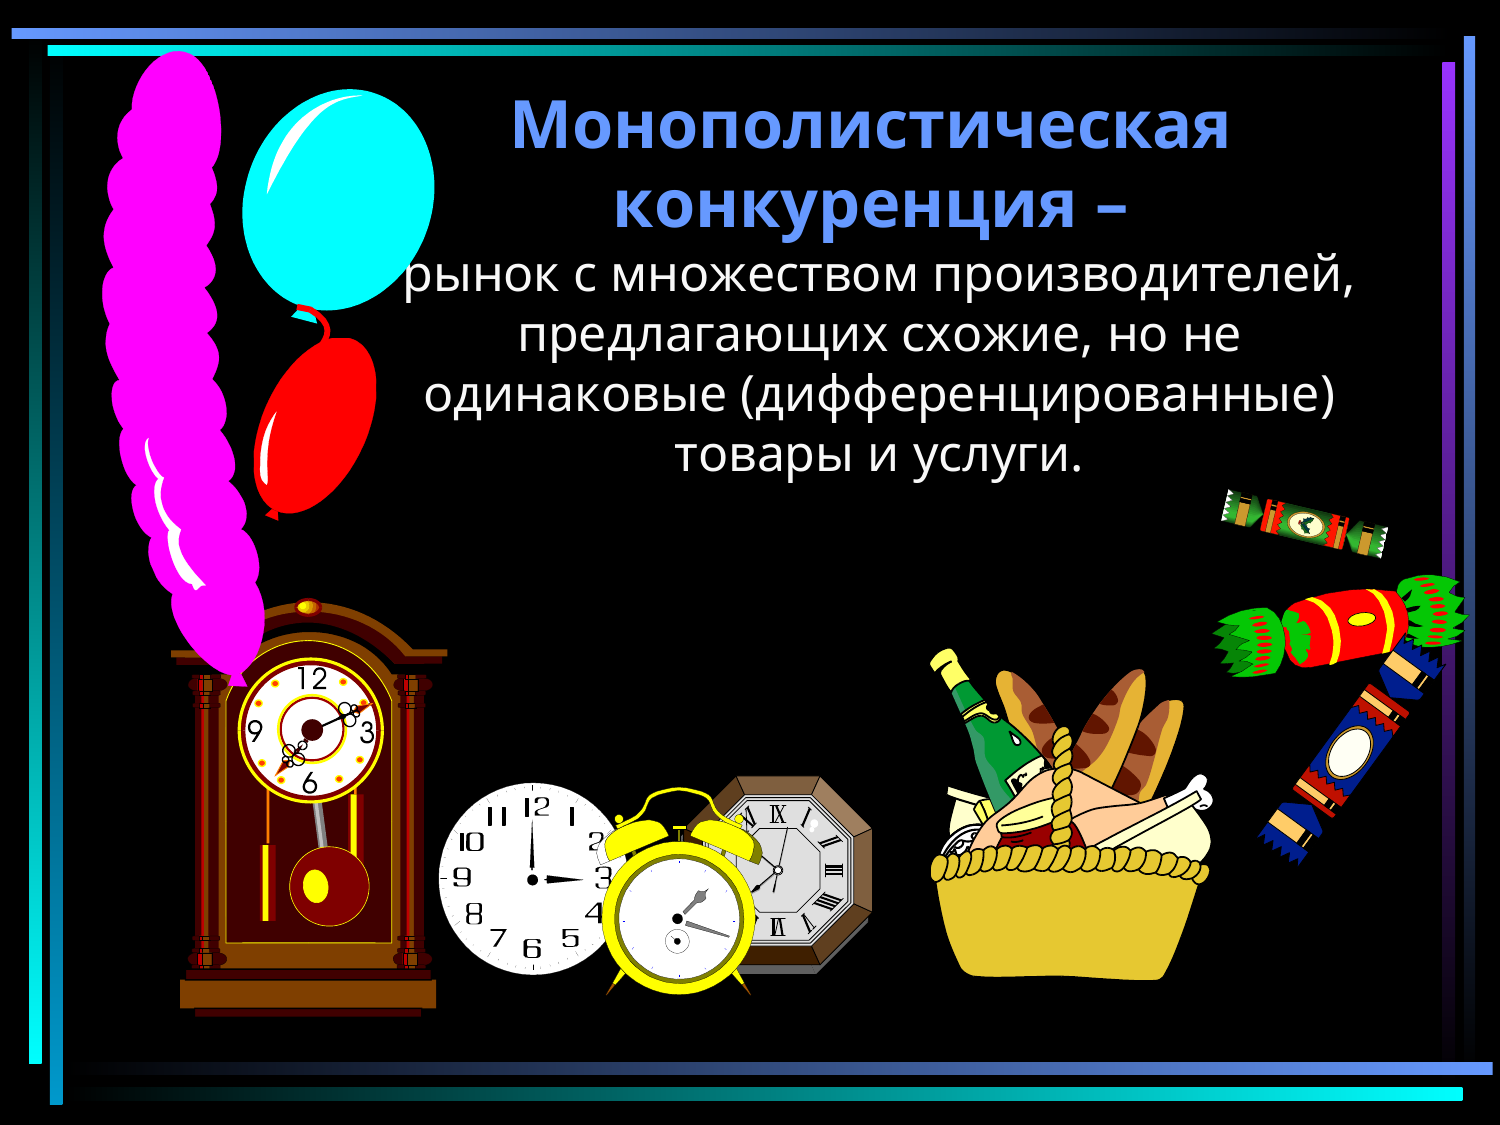

# Монополистическая конкуренция – рынок с множеством производителей, предлагающих схожие, но не одинаковые (дифференцированные) товары и услуги.